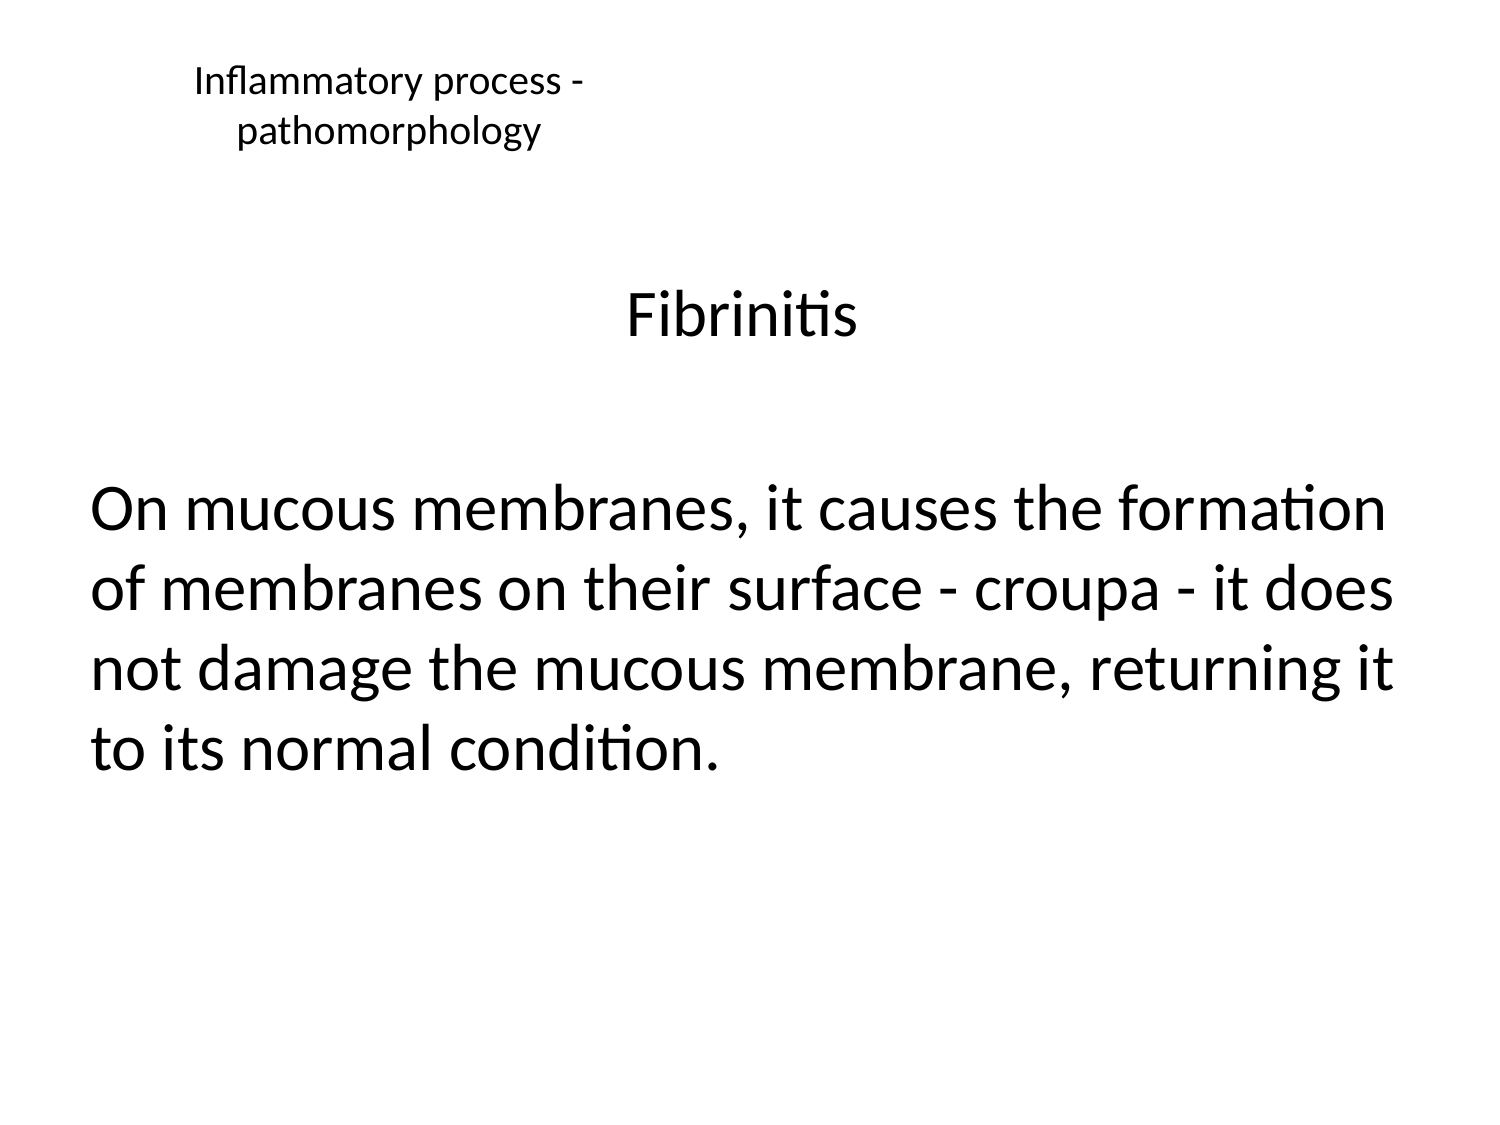

# Inflammatory process - pathomorphology
Fibrinitis
On mucous membranes, it causes the formation of membranes on their surface - croupa - it does not damage the mucous membrane, returning it to its normal condition.